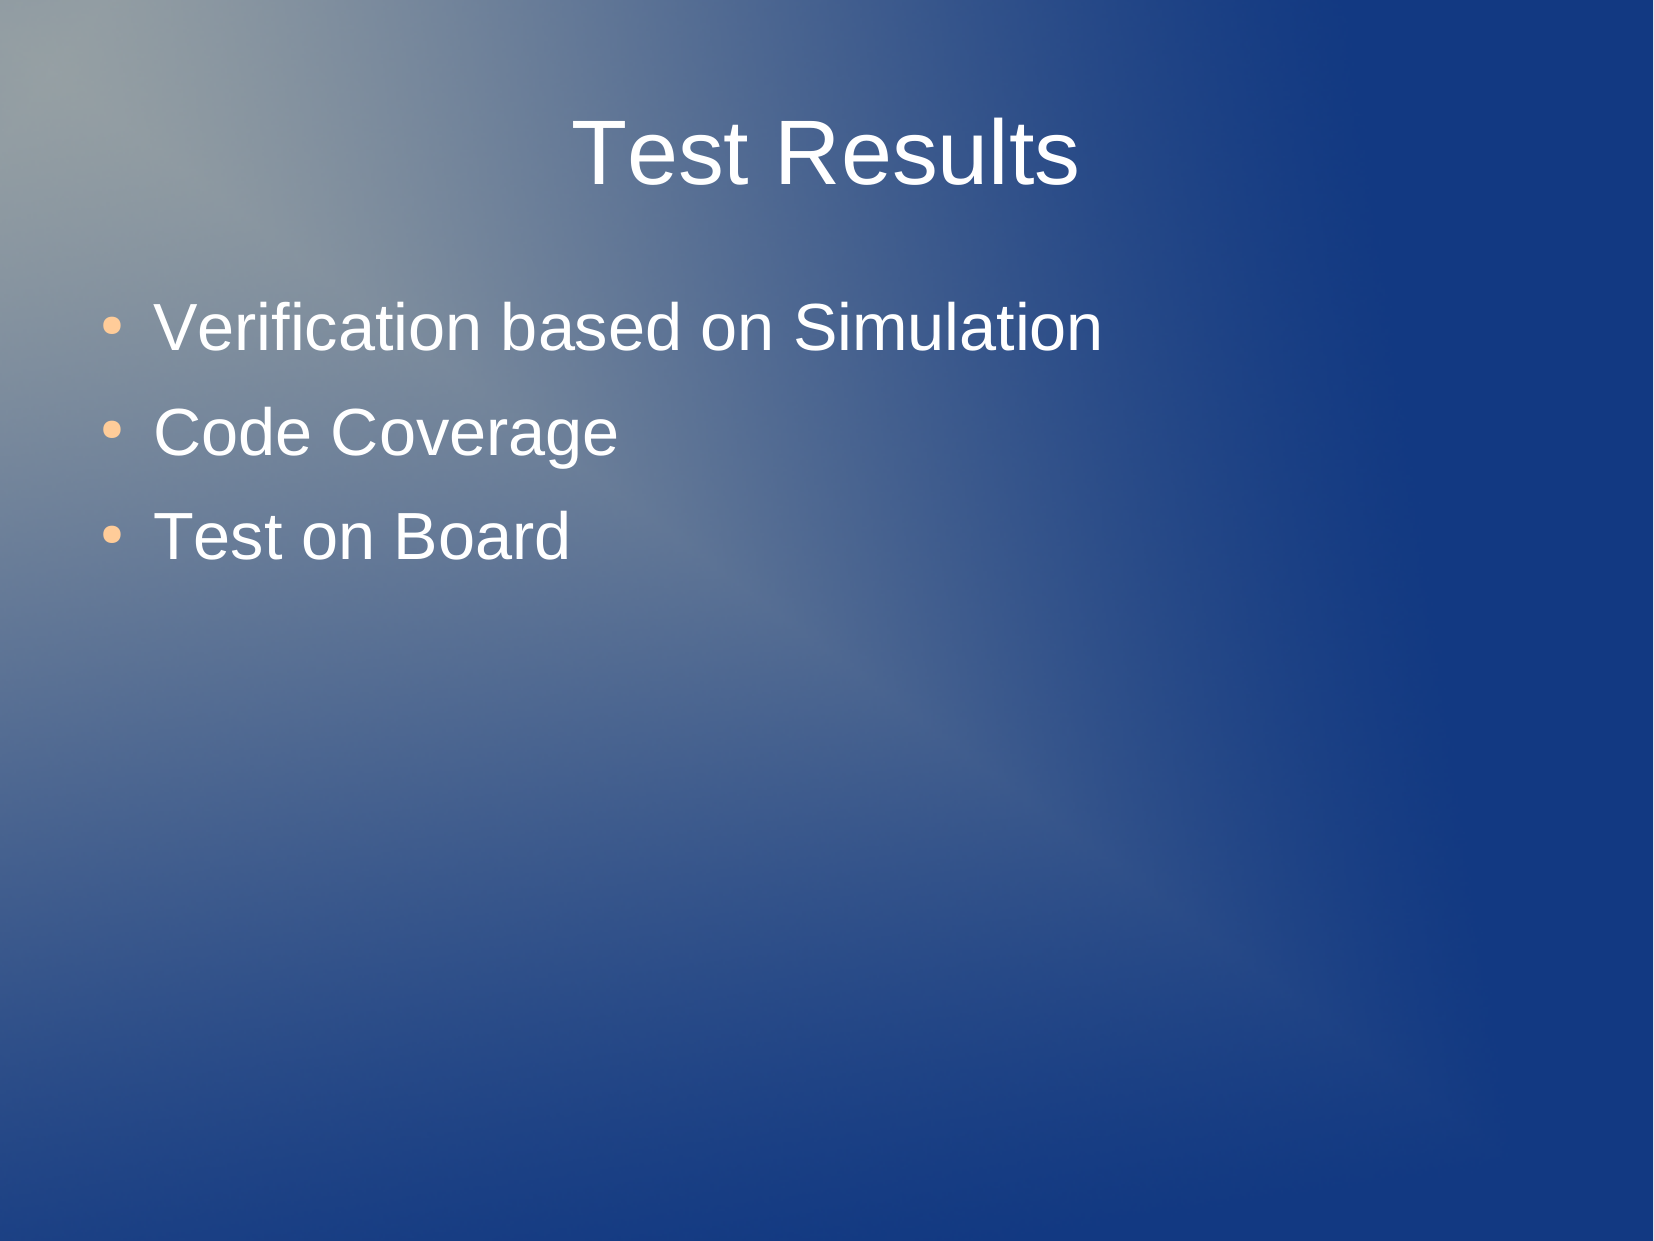

# Test Results
Verification based on Simulation
Code Coverage
Test on Board